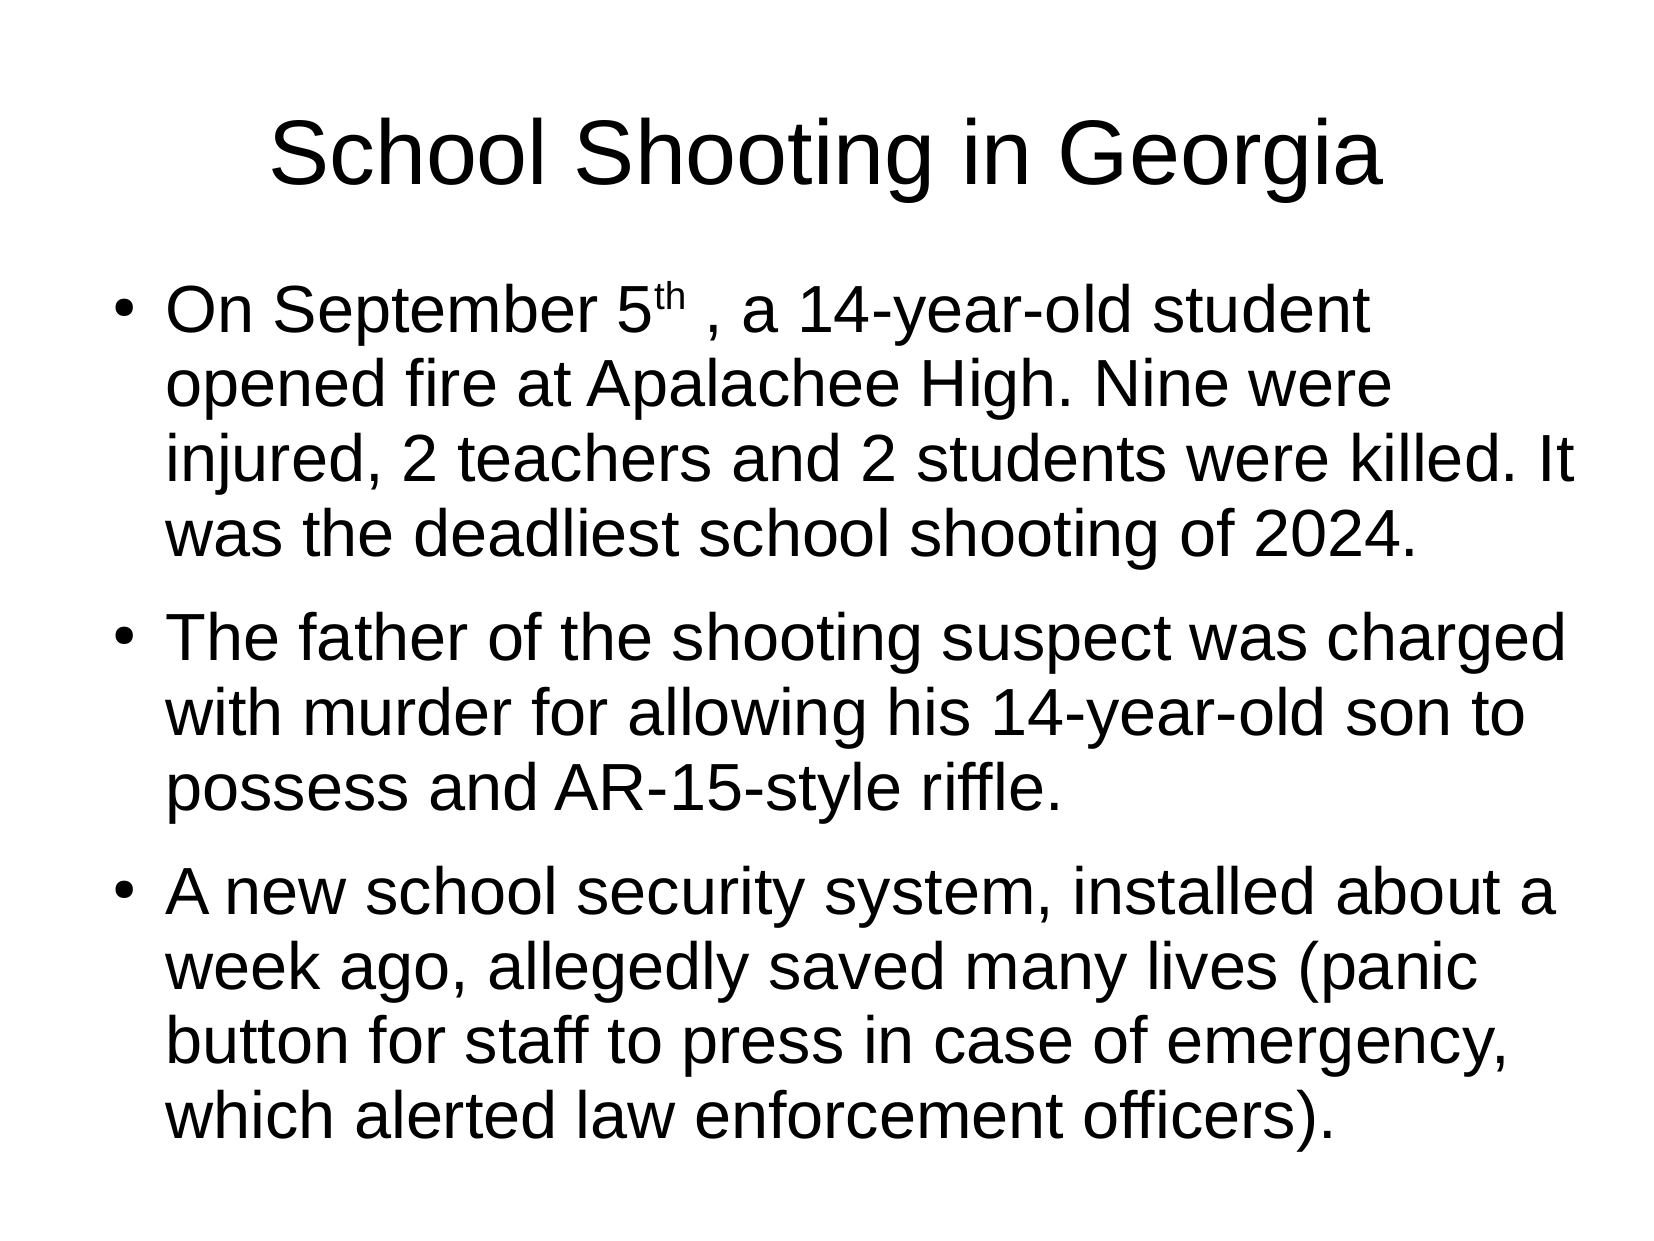

# School Shooting in Georgia
On September 5th , a 14-year-old student opened fire at Apalachee High. Nine were injured, 2 teachers and 2 students were killed. It was the deadliest school shooting of 2024.
The father of the shooting suspect was charged with murder for allowing his 14-year-old son to possess and AR-15-style riffle.
A new school security system, installed about a week ago, allegedly saved many lives (panic button for staff to press in case of emergency, which alerted law enforcement officers).